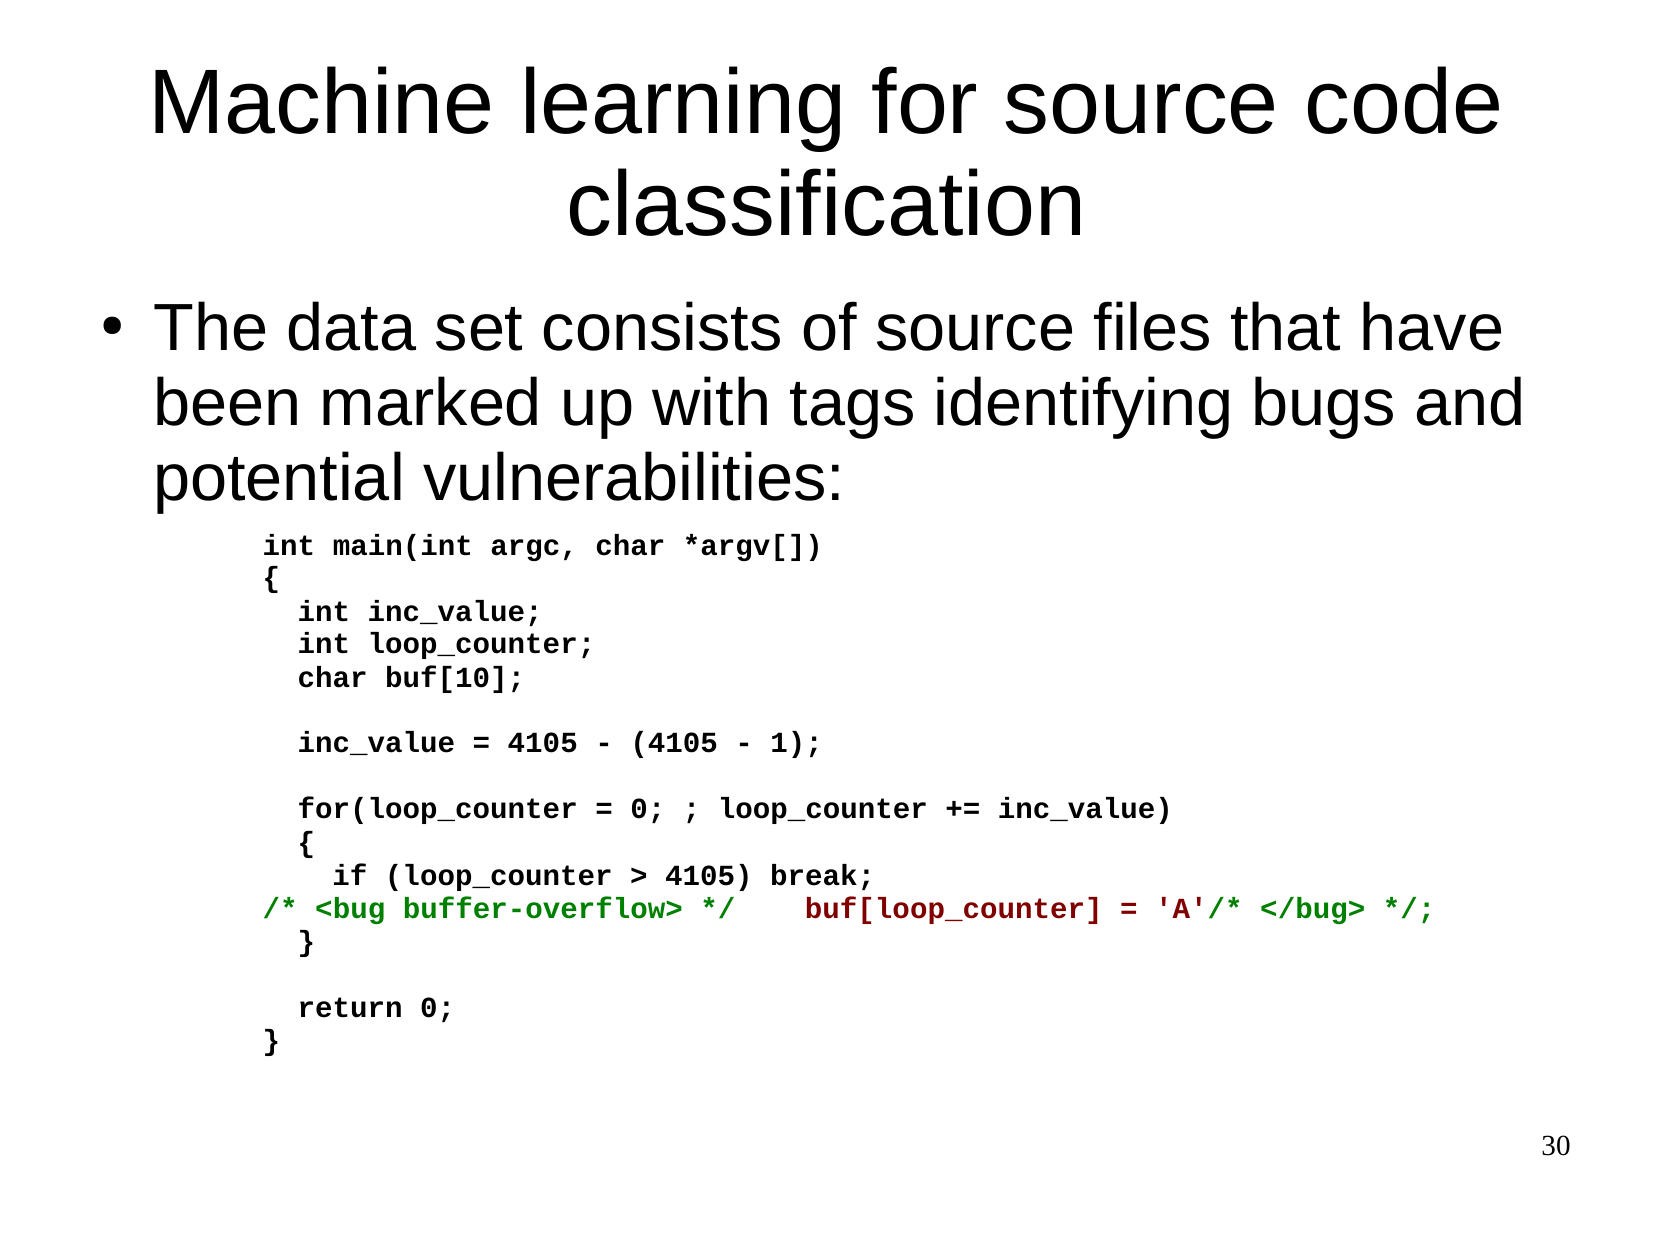

# Machine learning for source code classification
The data set consists of source files that have been marked up with tags identifying bugs and potential vulnerabilities:
int main(int argc, char *argv[])
{
 int inc_value;
 int loop_counter;
 char buf[10];
 inc_value = 4105 - (4105 - 1);
 for(loop_counter = 0; ; loop_counter += inc_value)
 {
 if (loop_counter > 4105) break;
/* <bug buffer-overflow> */ buf[loop_counter] = 'A'/* </bug> */;
 }
 return 0;
}
30